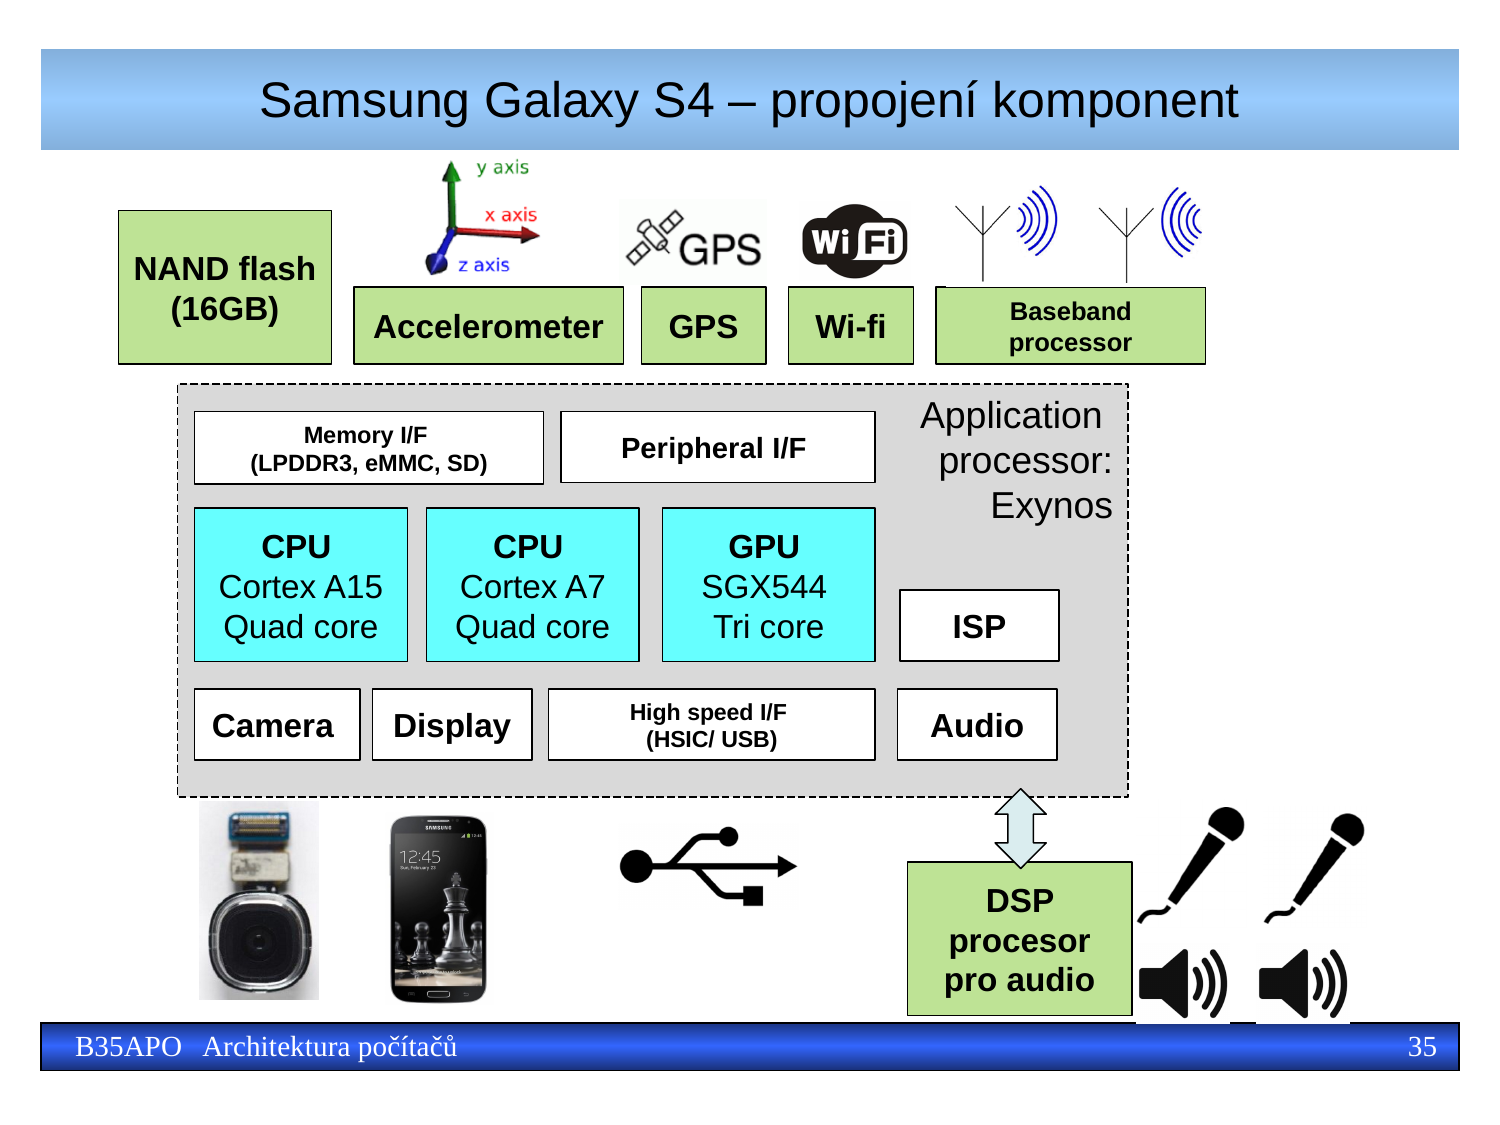

# Samsung Galaxy S4 – propojení komponent
NAND flash (16GB)
Accelerometer
GPS
Wi-fi
Baseband processor
Application
processor:
Exynos
Memory I/F
(LPDDR3, eMMC, SD)
Peripheral I/F
CPU
Cortex A15 Quad core
CPU
Cortex A7 Quad core
GPU
SGX544
Tri core
ISP
Camera
Display
High speed I/F
(HSIC/ USB)
Audio
DSP procesor pro audio
B35APO Architektura počítačů
35